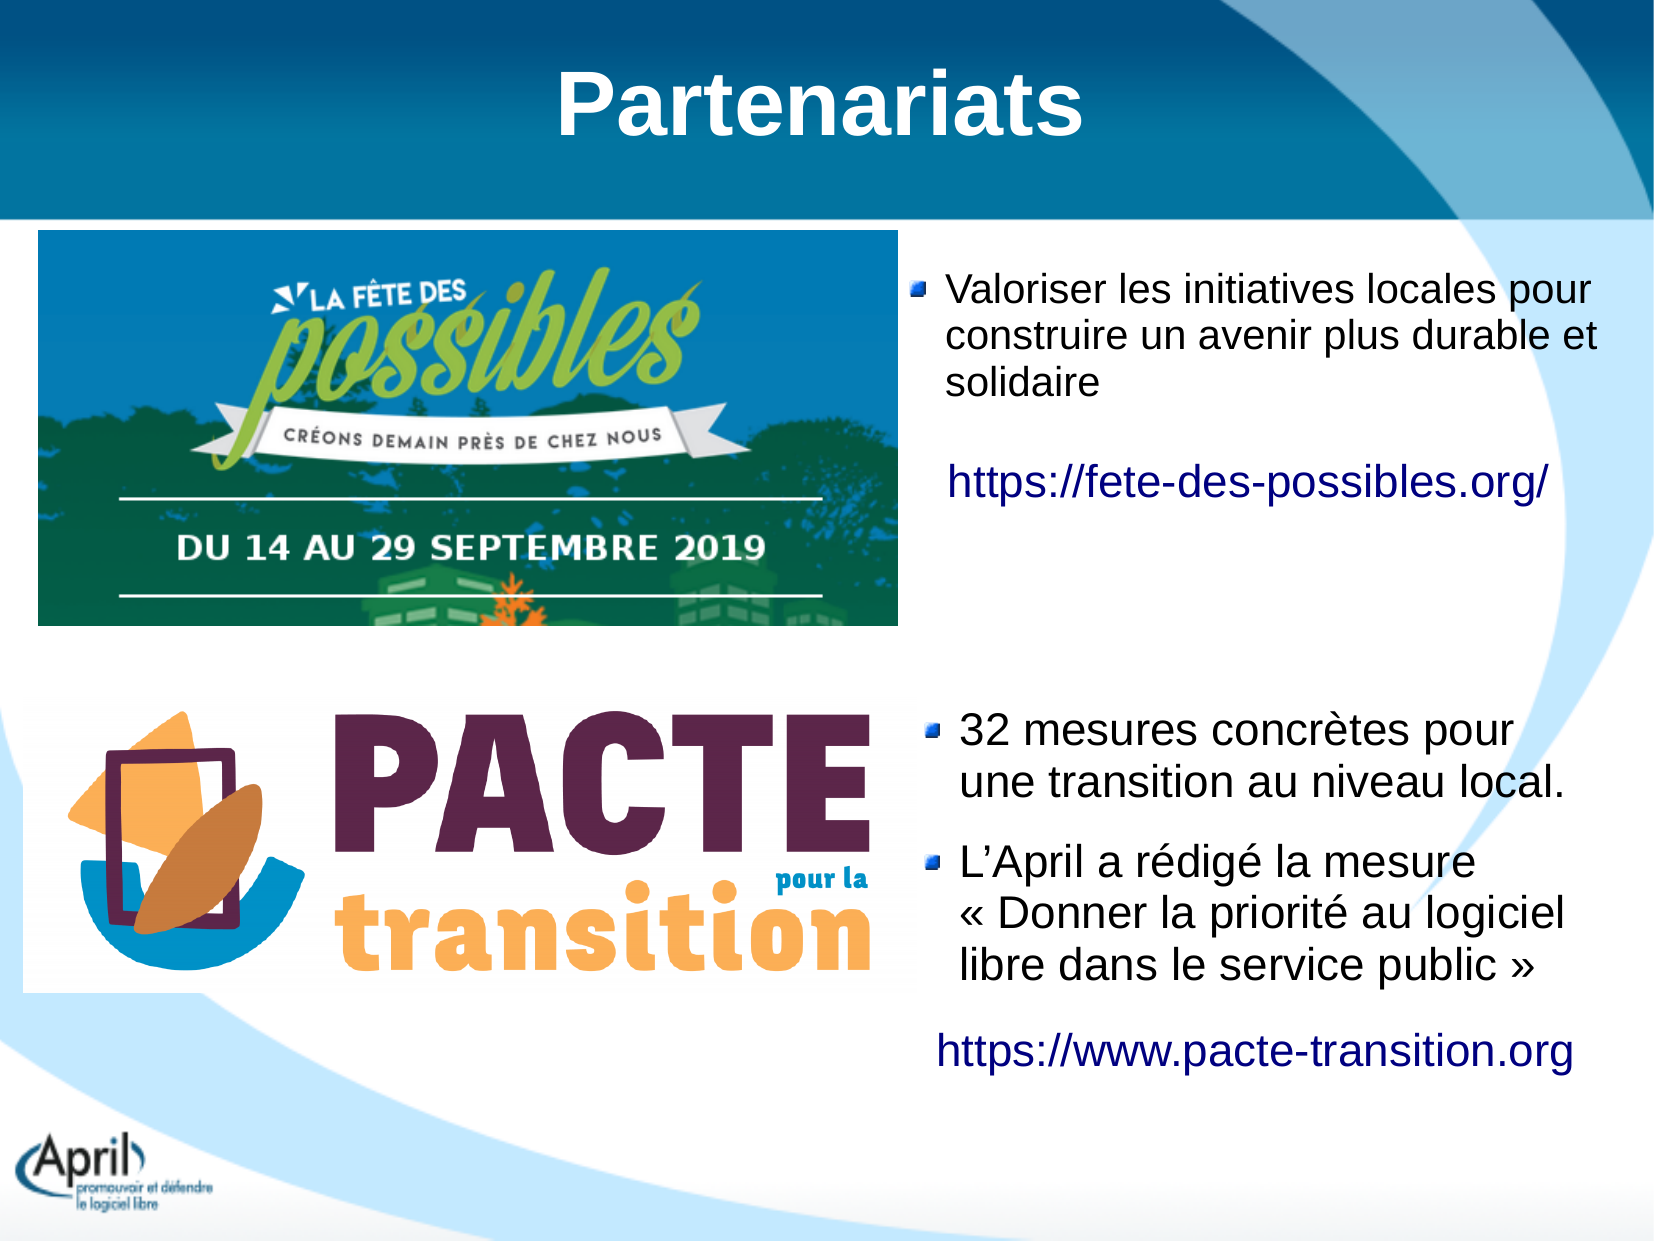

# Partenariats
Valoriser les initiatives locales pour construire un avenir plus durable et solidaire
https://fete-des-possibles.org/
32 mesures concrètes pour une transition au niveau local.
L’April a rédigé la mesure
« Donner la priorité au logiciel libre dans le service public »
https://www.pacte-transition.org